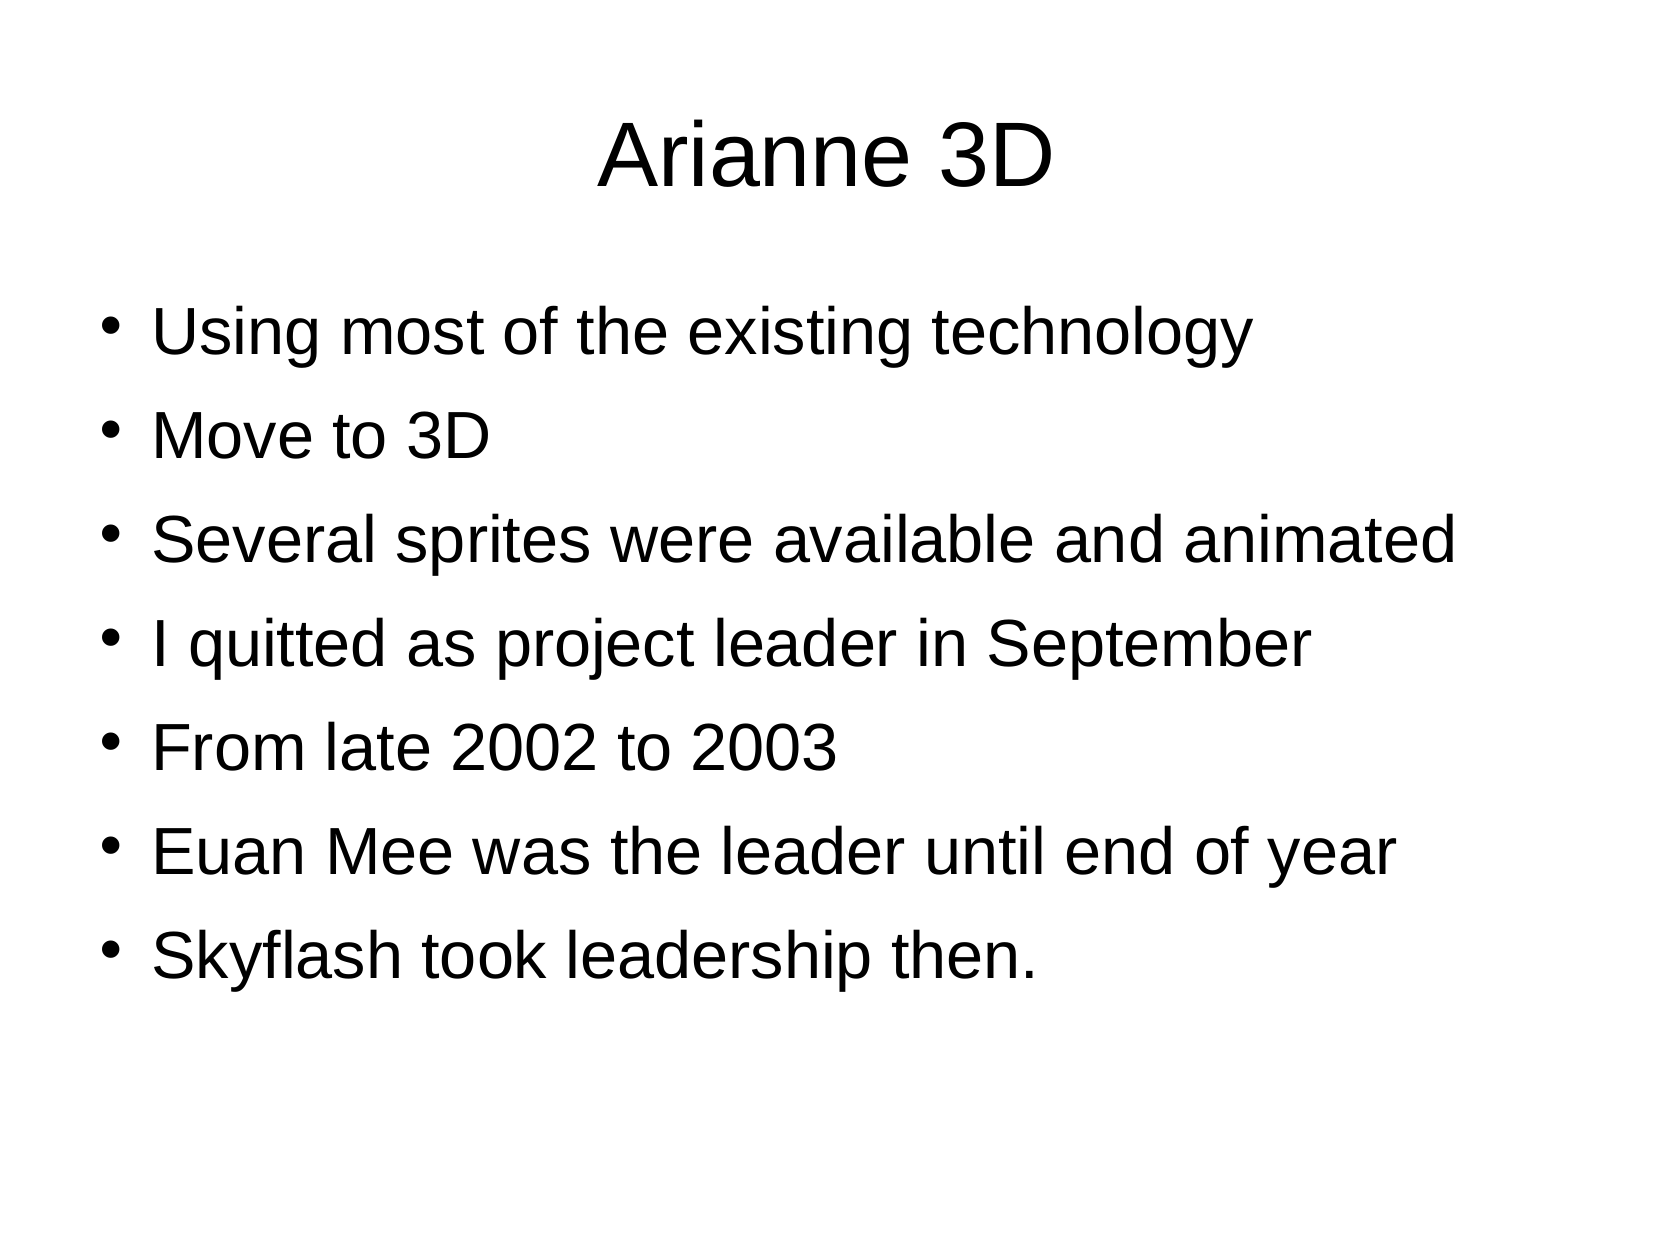

Arianne 3D
Using most of the existing technology
Move to 3D
Several sprites were available and animated
I quitted as project leader in September
From late 2002 to 2003
Euan Mee was the leader until end of year
Skyflash took leadership then.